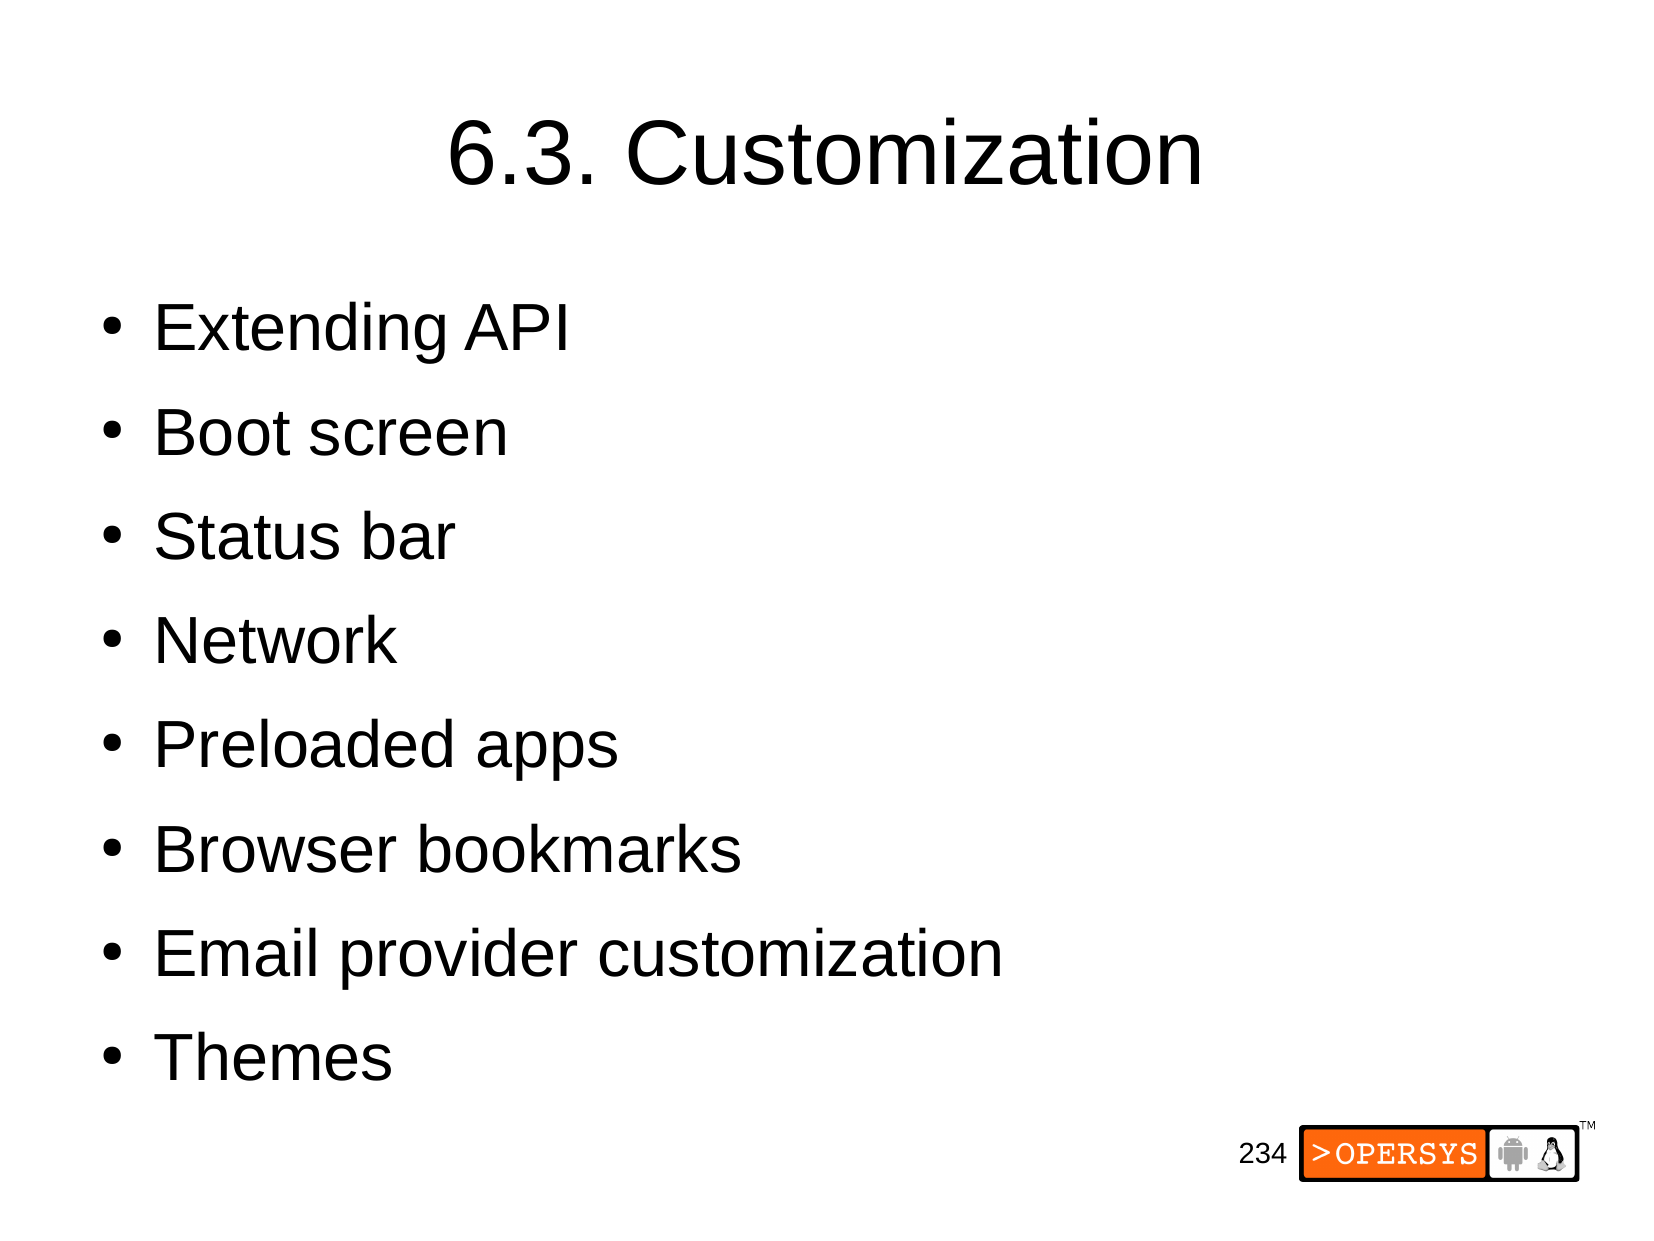

# 6.3. Customization
Extending API
Boot screen
Status bar
Network
Preloaded apps
Browser bookmarks
Email provider customization
Themes